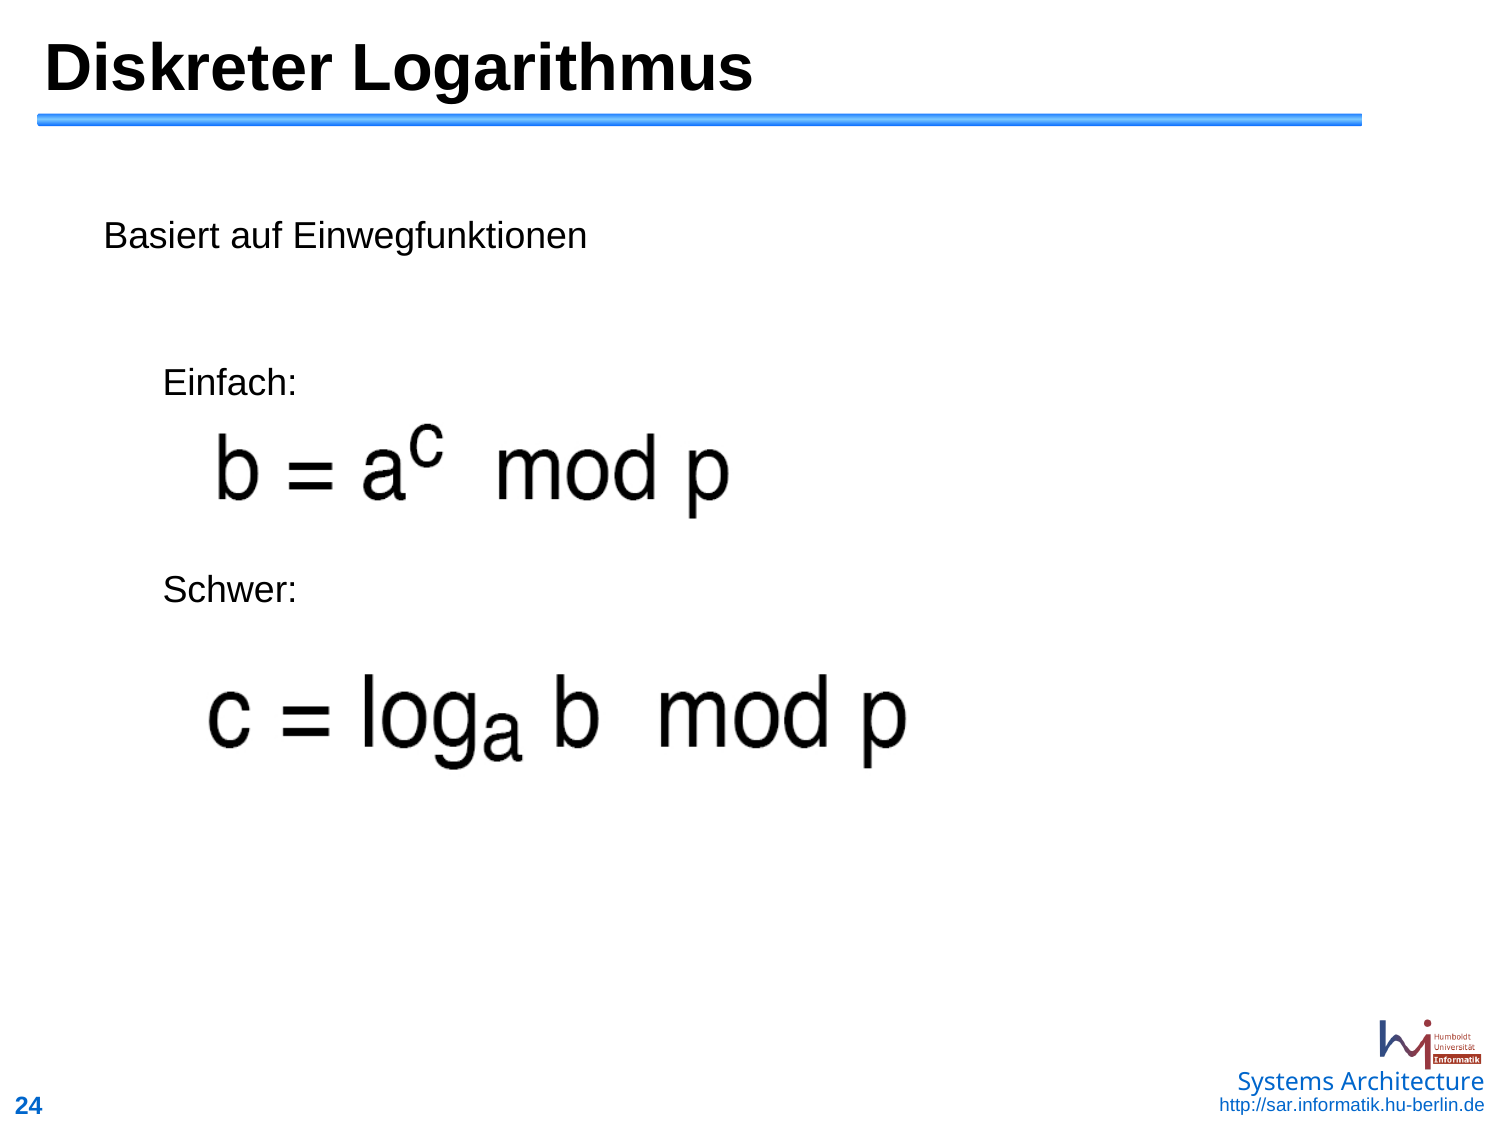

# Diskreter Logarithmus
Basiert auf Einwegfunktionen
Einfach:
Schwer: